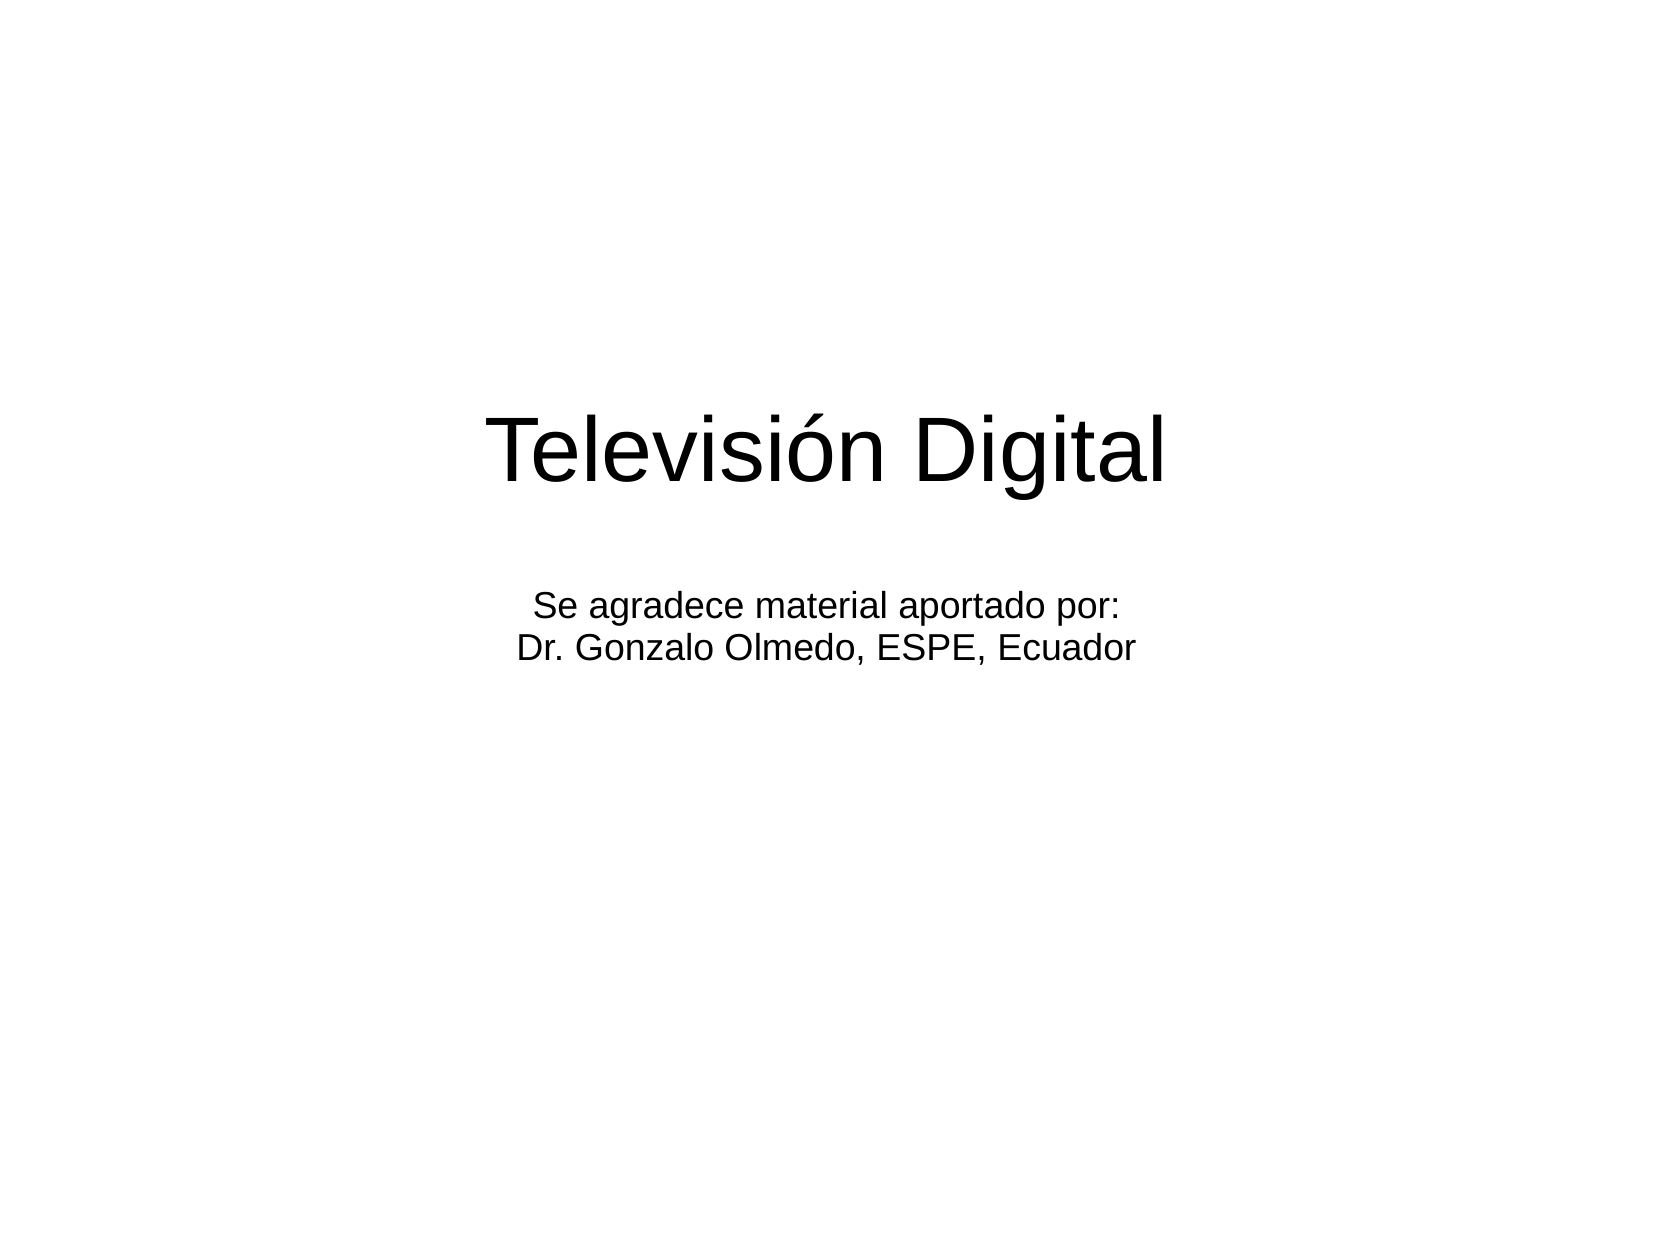

#
Televisión Digital
Se agradece material aportado por:
Dr. Gonzalo Olmedo, ESPE, Ecuador